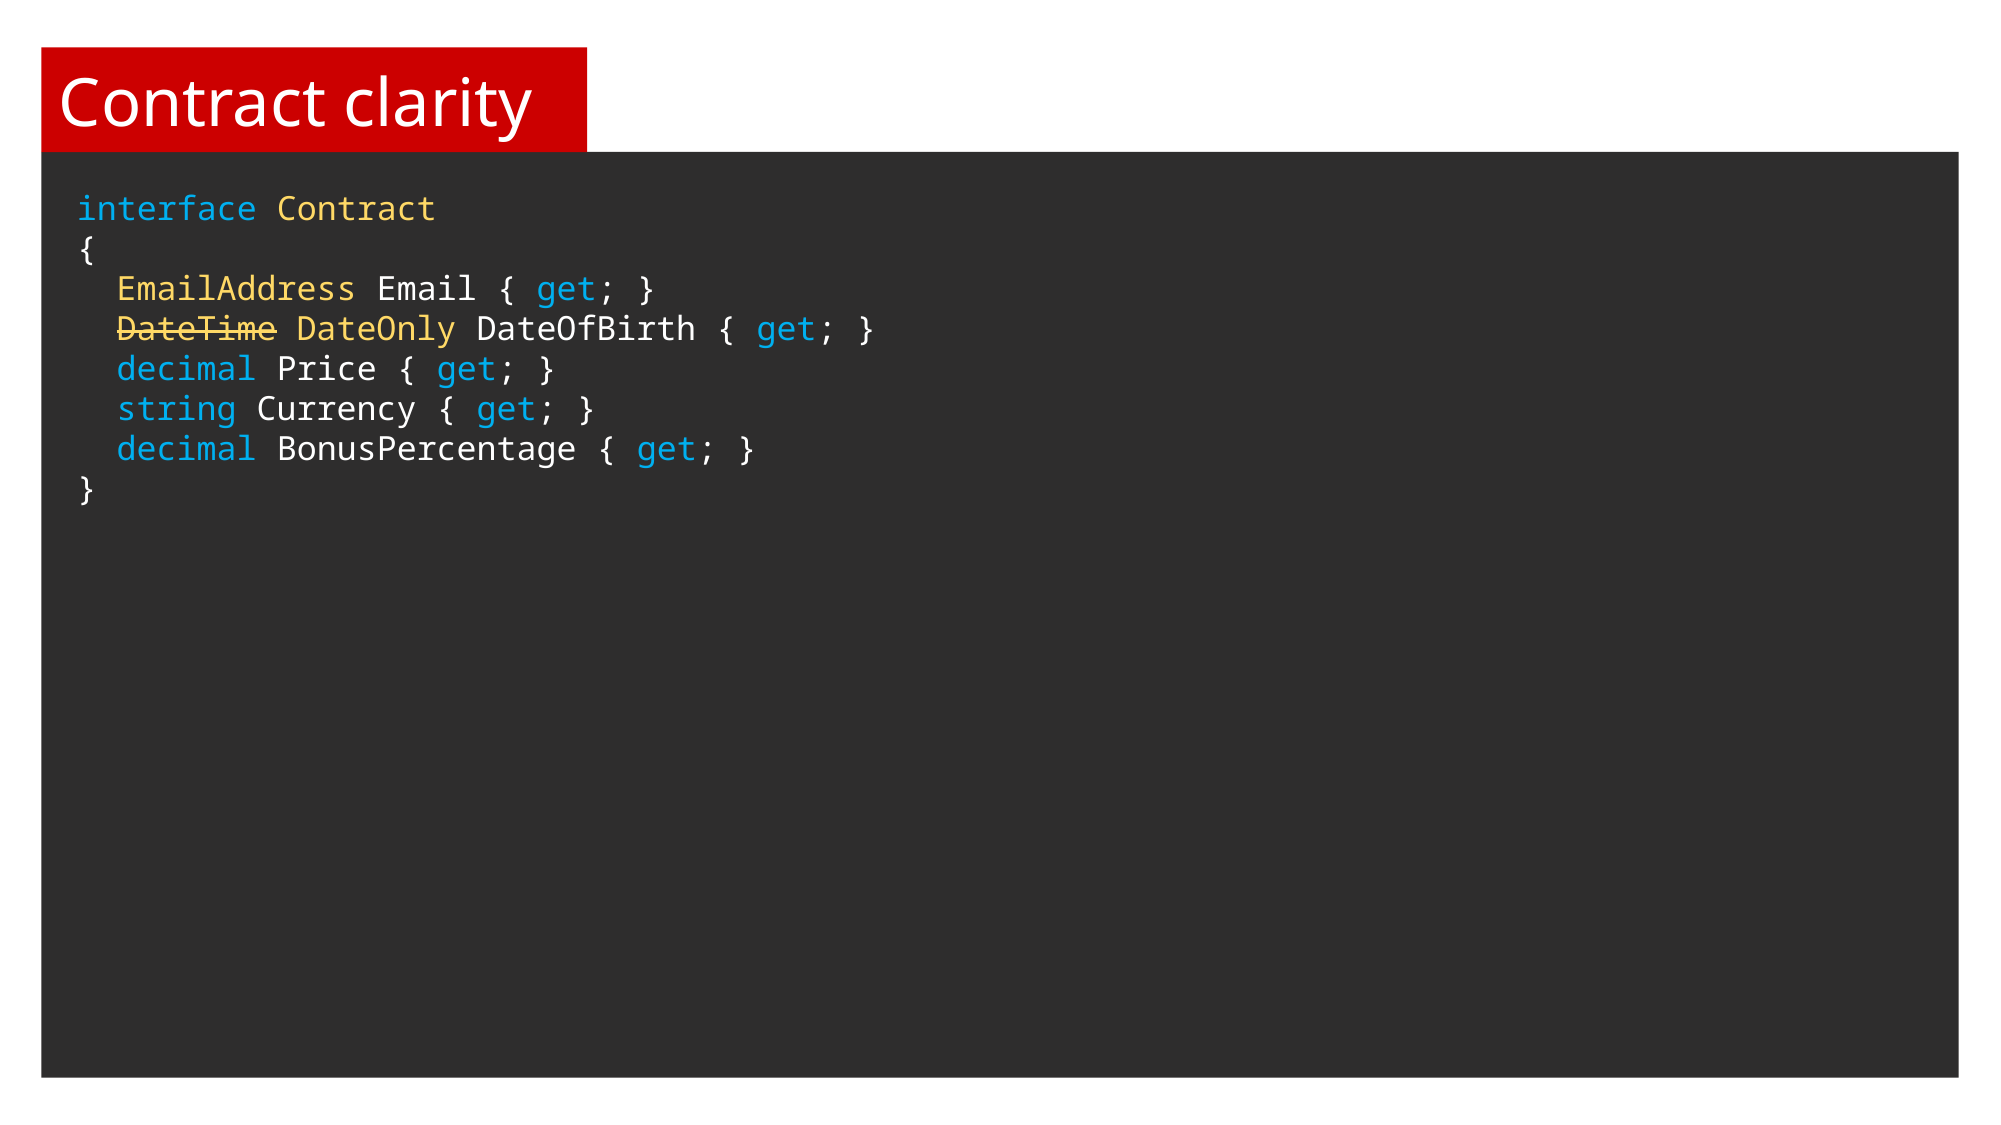

Contract clarity
interface Contract
{
 EmailAddress Email { get; }
 DateTime DateOnly DateOfBirth { get; }
 decimal Price { get; }
 string Currency { get; }
 decimal BonusPercentage { get; }
}